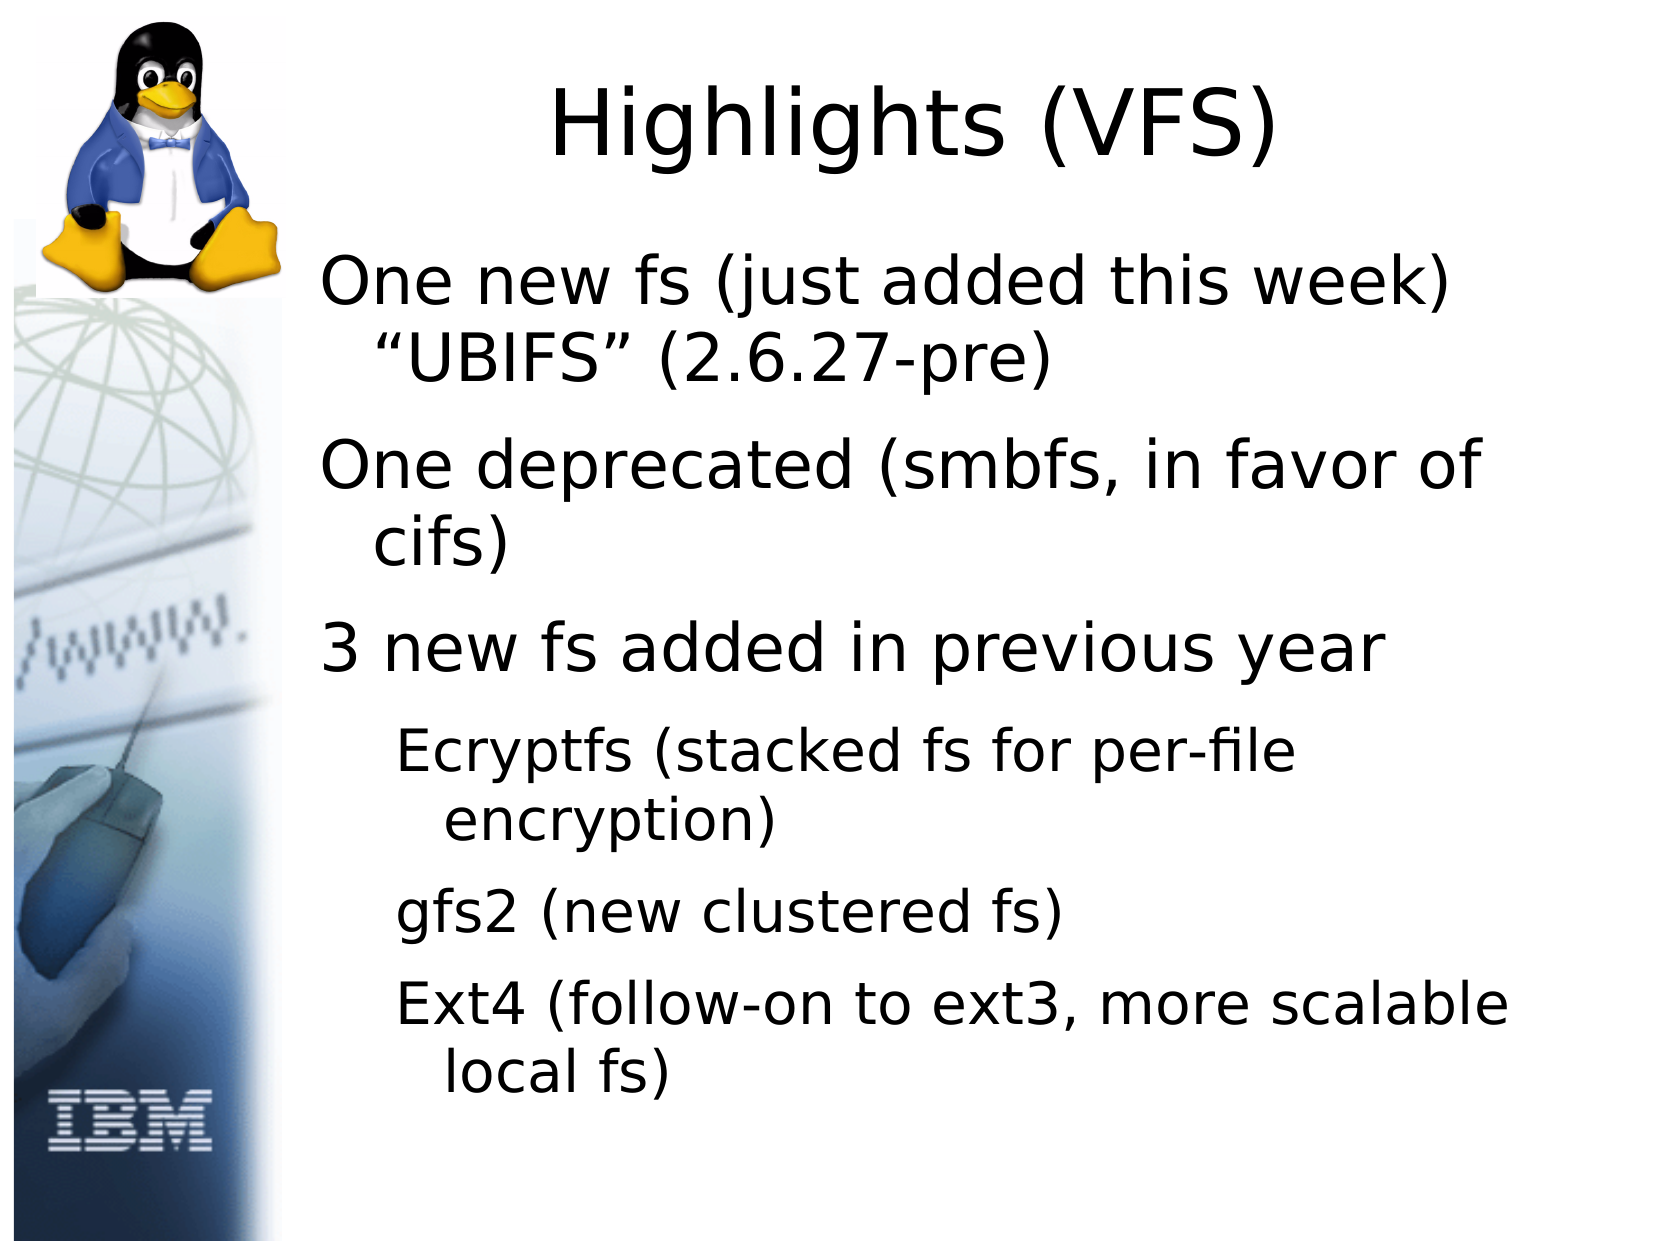

# Highlights (VFS)
One new fs (just added this week) “UBIFS” (2.6.27-pre)
One deprecated (smbfs, in favor of cifs)
3 new fs added in previous year
Ecryptfs (stacked fs for per-file encryption)
gfs2 (new clustered fs)
Ext4 (follow-on to ext3, more scalable local fs)